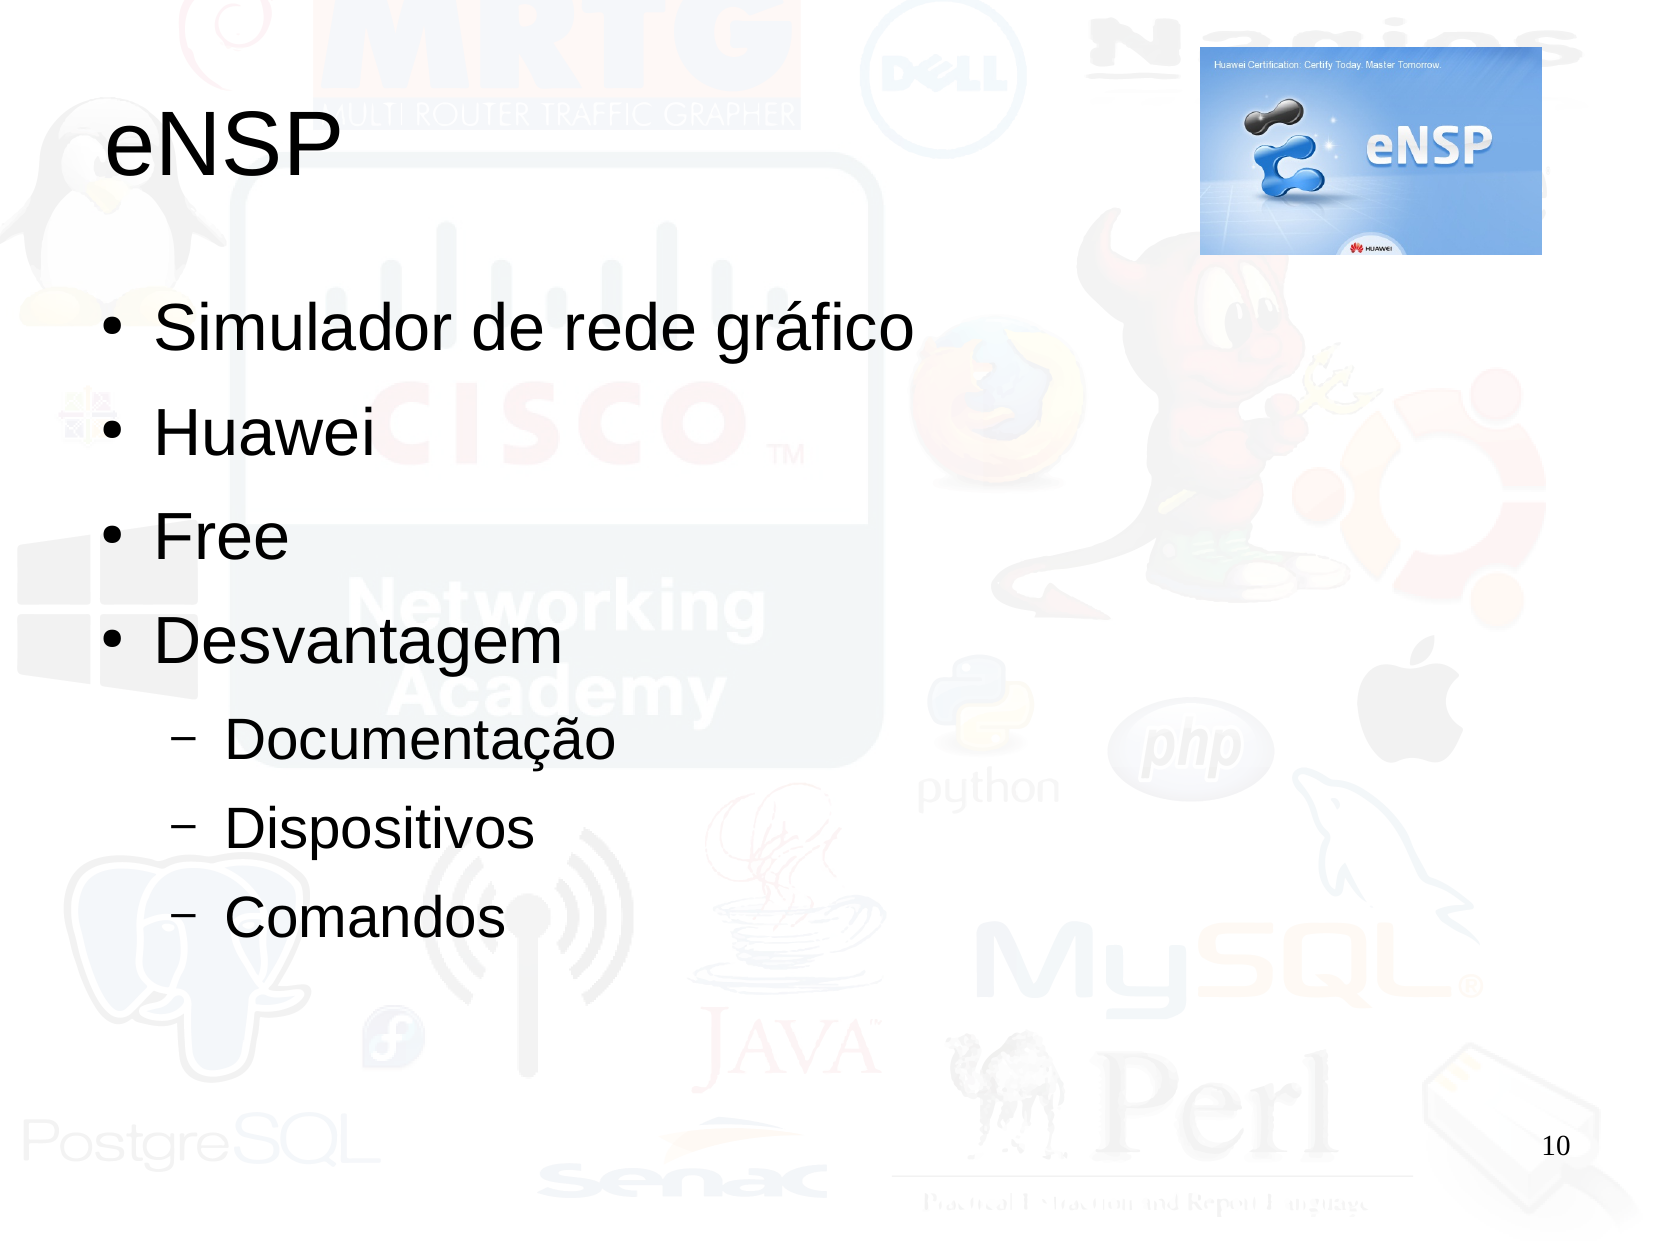

eNSP
# Simulador de rede gráfico
Huawei
Free
Desvantagem
Documentação
Dispositivos
Comandos
10